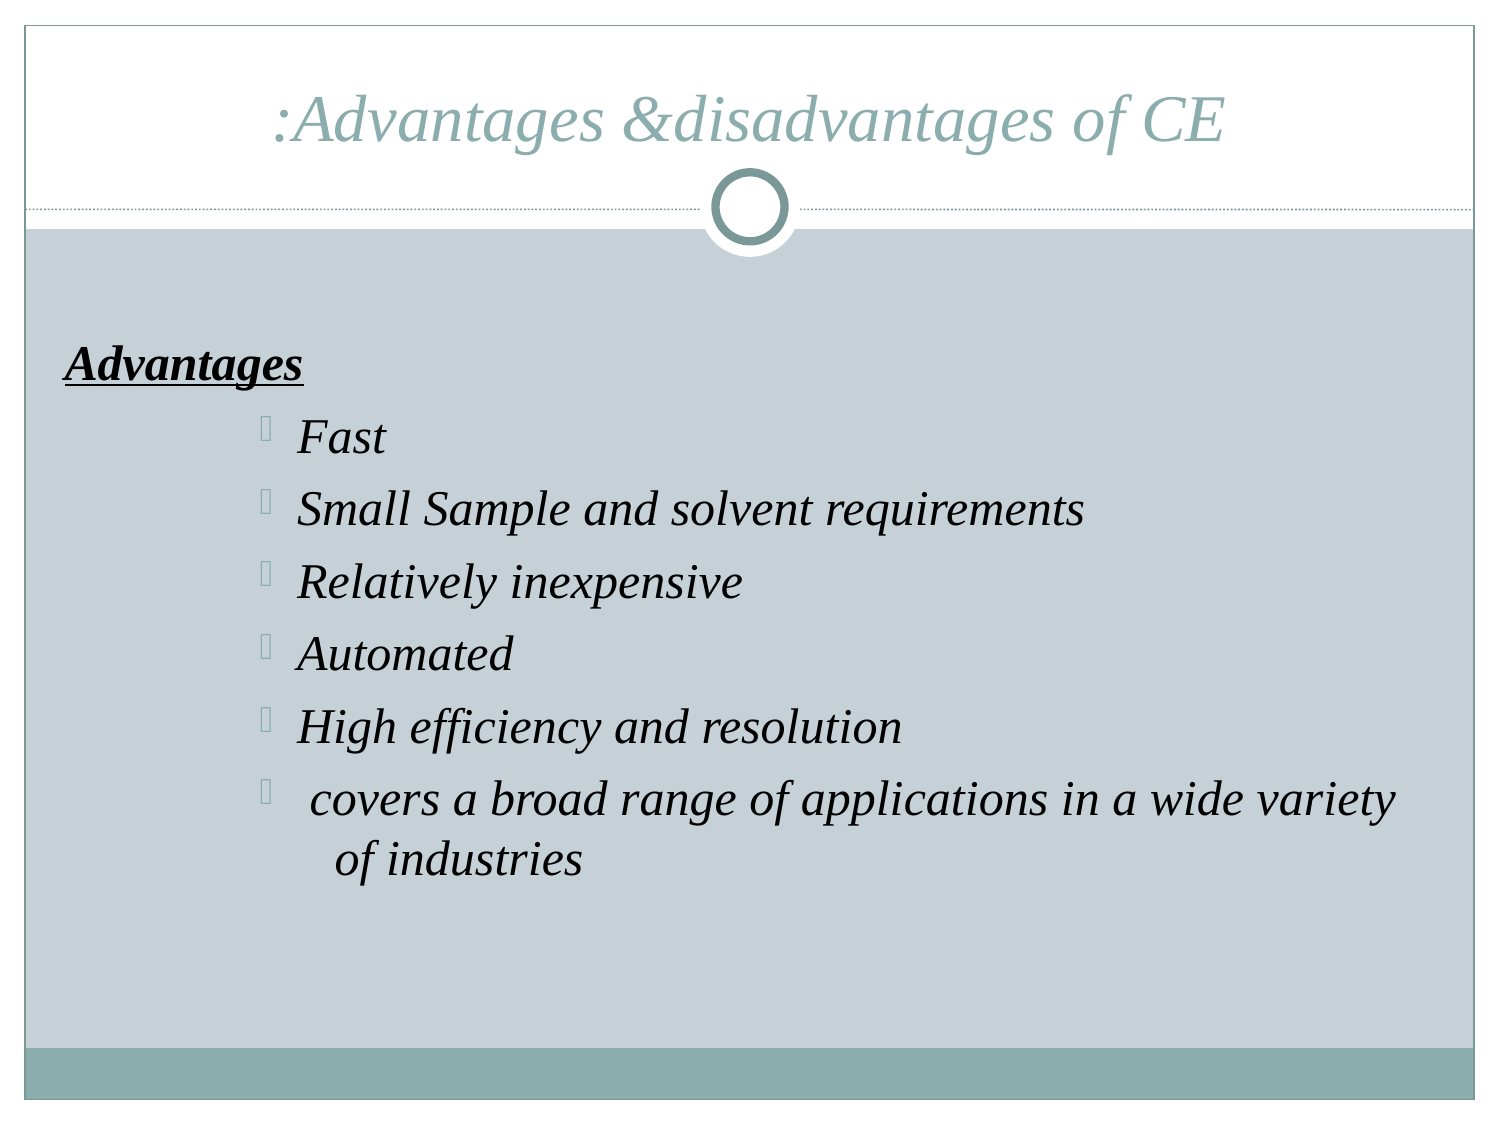

# Advantages &disadvantages of CE:
Advantages
Fast
Small Sample and solvent requirements
Relatively inexpensive
Automated
High efficiency and resolution
 covers a broad range of applications in a wide variety of industries